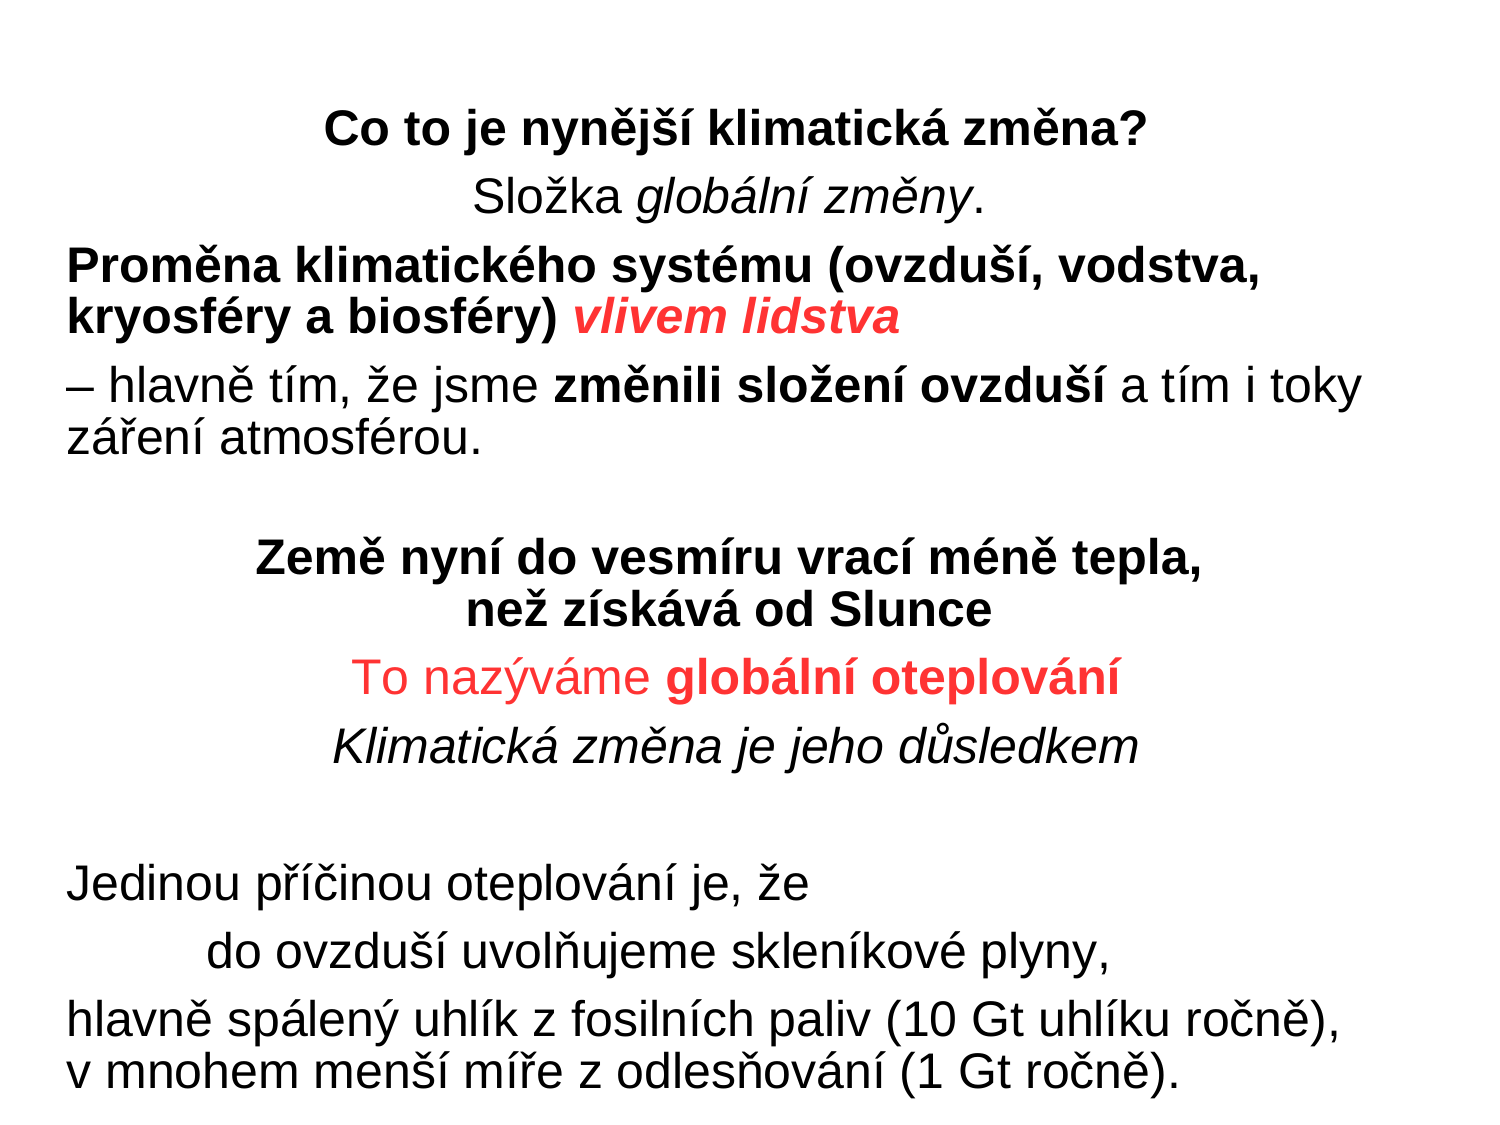

#
Co to je nynější klimatická změna?
Složka globální změny.
Proměna klimatického systému (ovzduší, vodstva, kryosféry a biosféry) vlivem lidstva
– hlavně tím, že jsme změnili složení ovzduší a tím i toky záření atmosférou.
Země nyní do vesmíru vrací méně tepla,
než získává od Slunce
To nazýváme globální oteplování
Klimatická změna je jeho důsledkem
Jedinou příčinou oteplování je, že
 do ovzduší uvolňujeme skleníkové plyny,
hlavně spálený uhlík z fosilních paliv (10 Gt uhlíku ročně), v mnohem menší míře z odlesňování (1 Gt ročně).